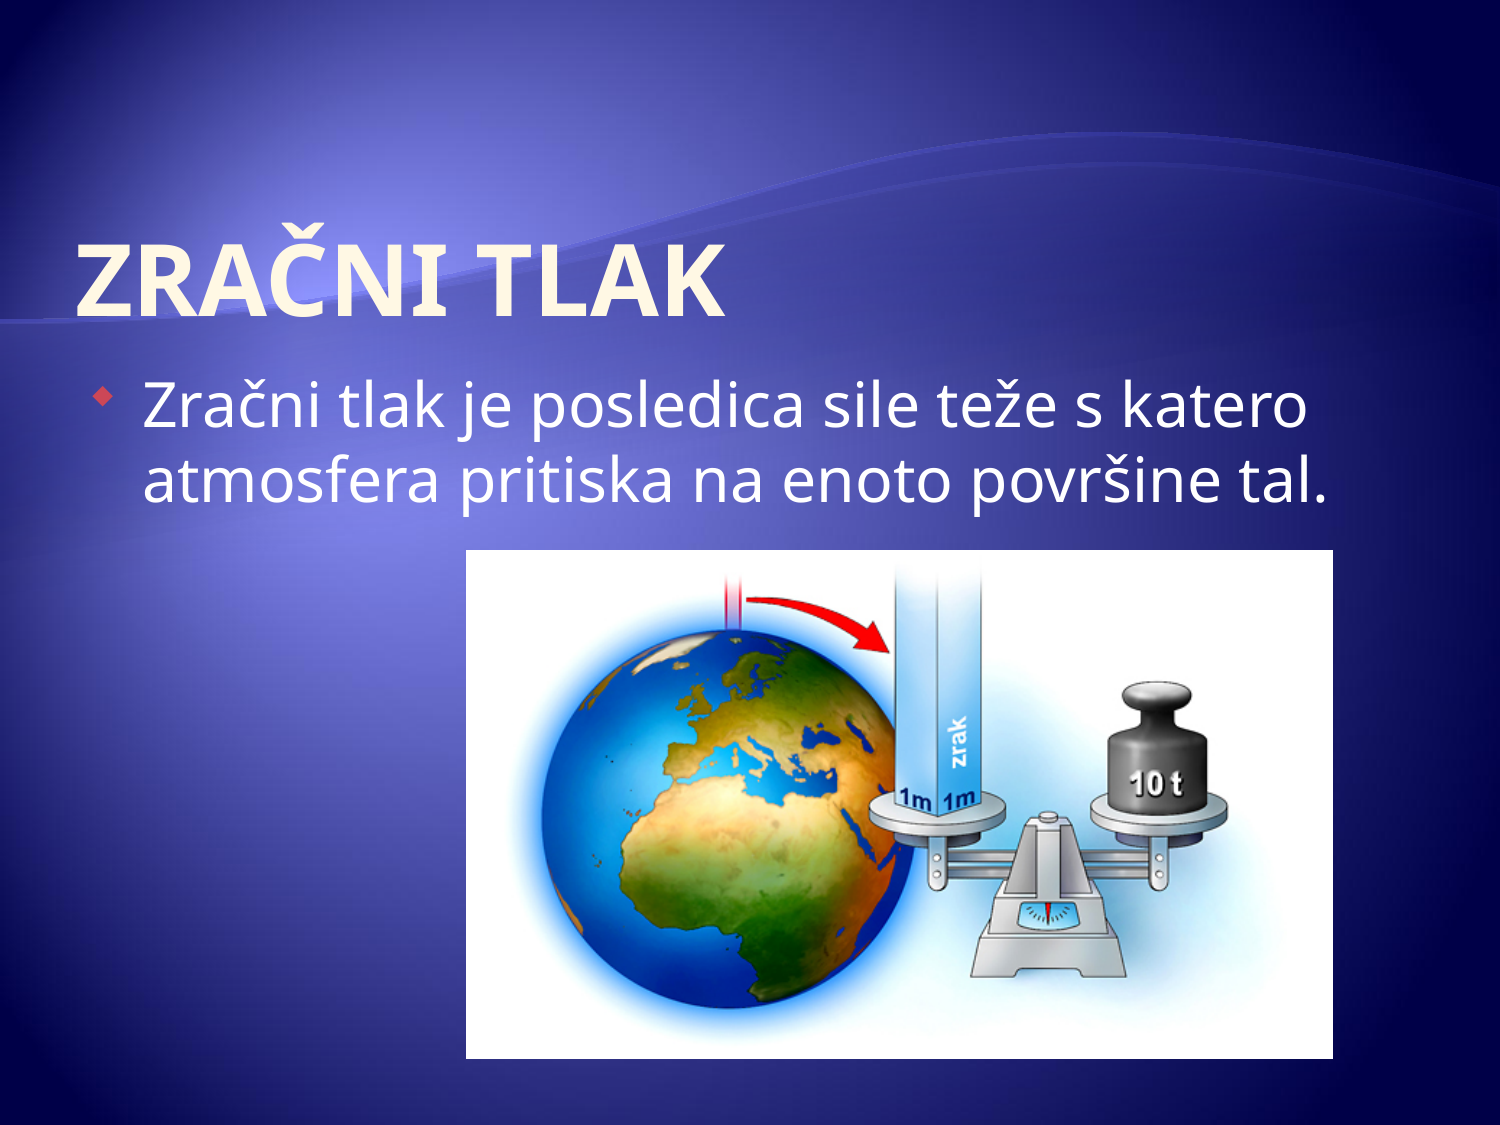

# ZRAČNI TLAK
Zračni tlak je posledica sile teže s katero atmosfera pritiska na enoto površine tal.